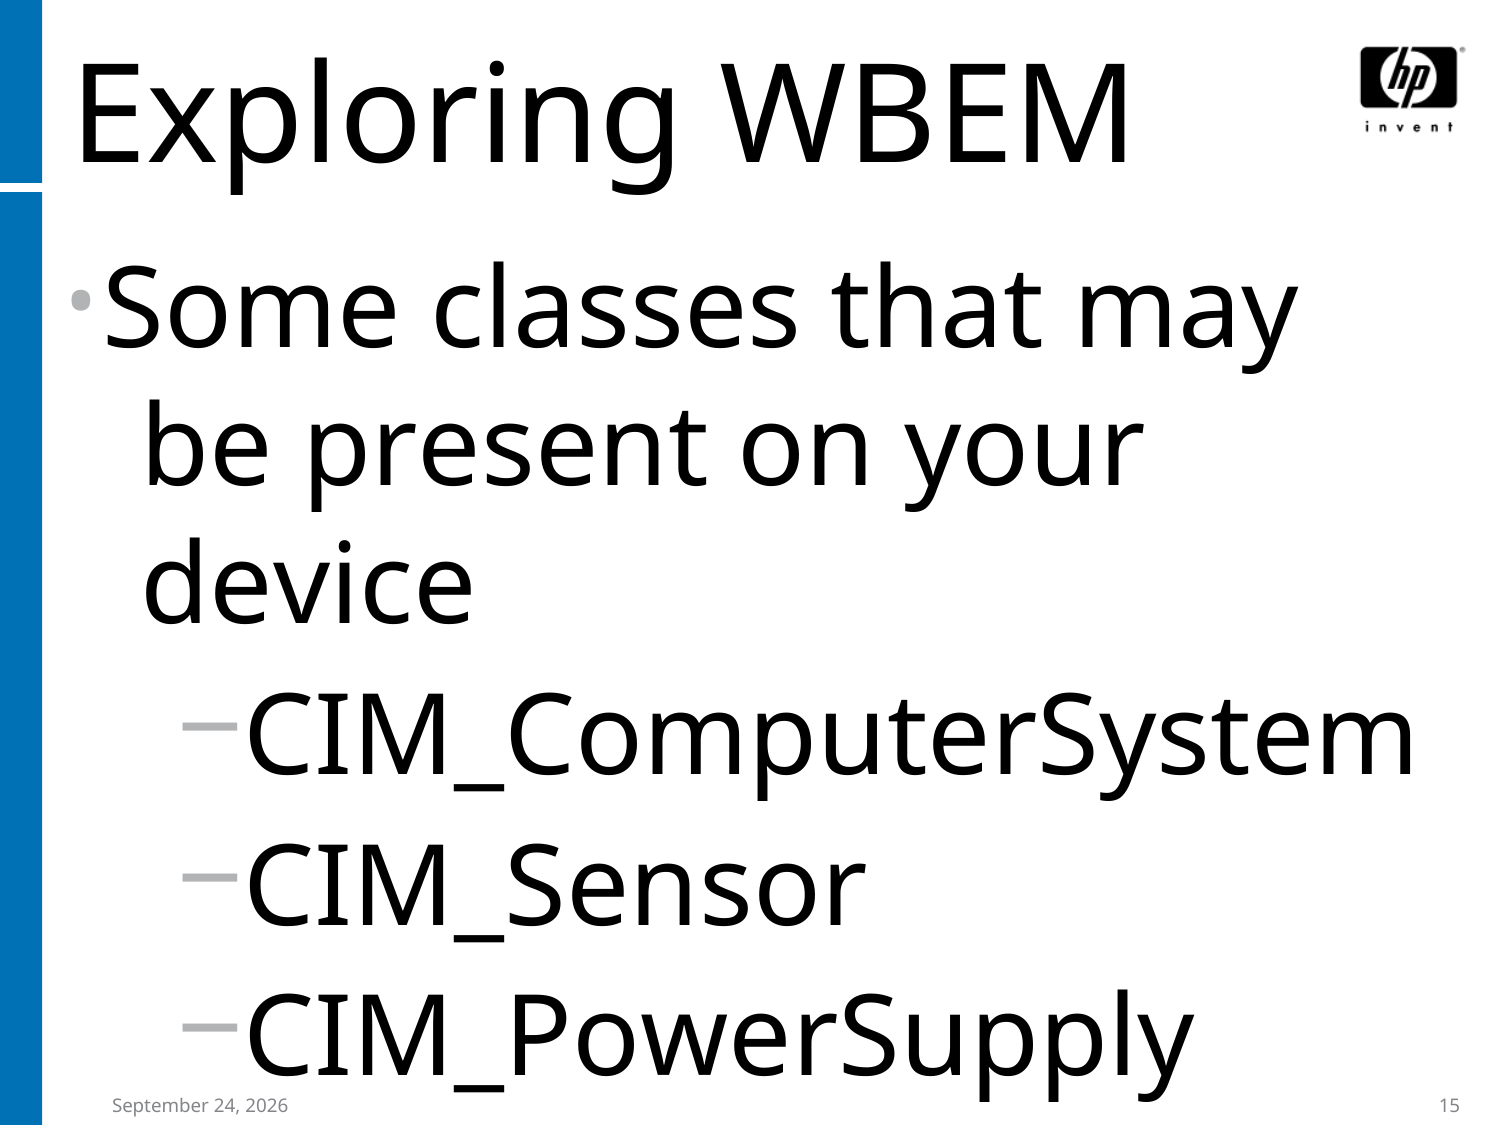

# Exploring WBEM
Some classes that may be present on your device
CIM_ComputerSystem
CIM_Sensor
CIM_PowerSupply
15